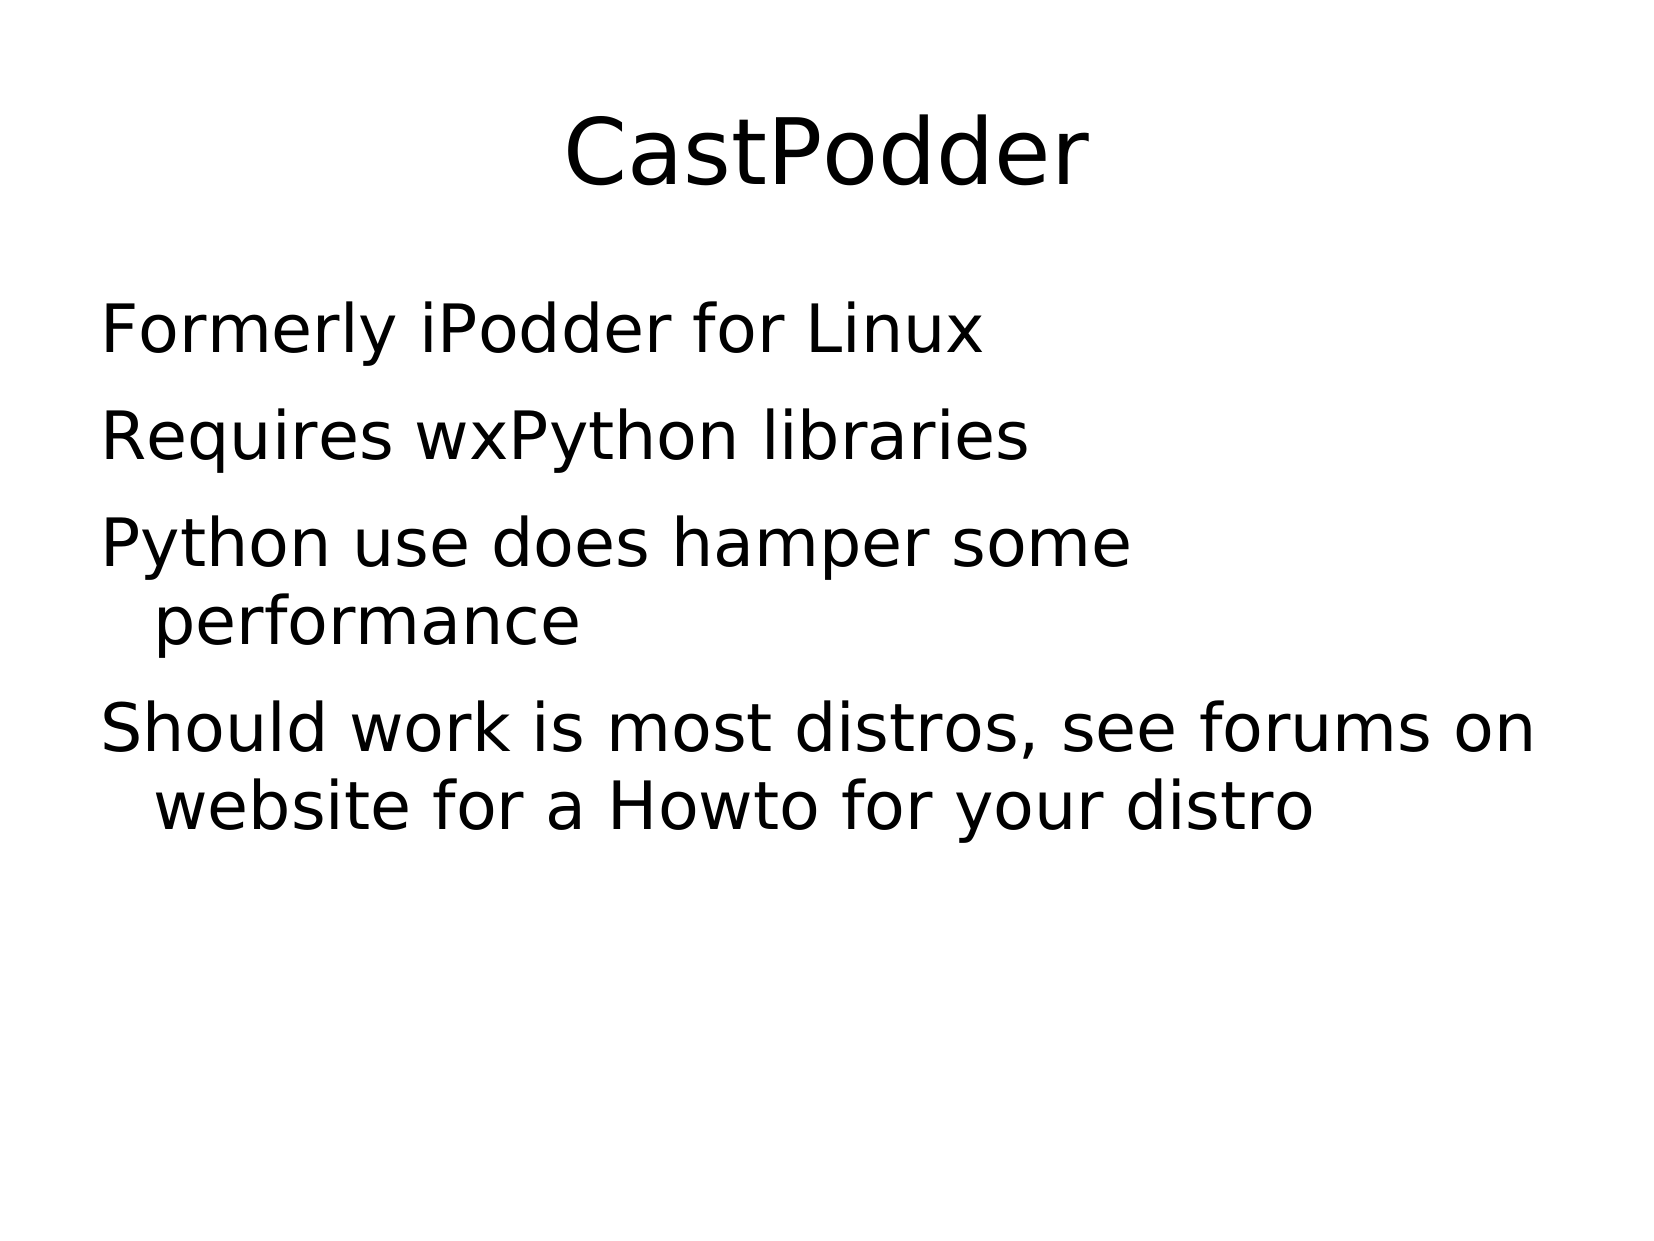

# CastPodder
Formerly iPodder for Linux
Requires wxPython libraries
Python use does hamper some performance
Should work is most distros, see forums on website for a Howto for your distro